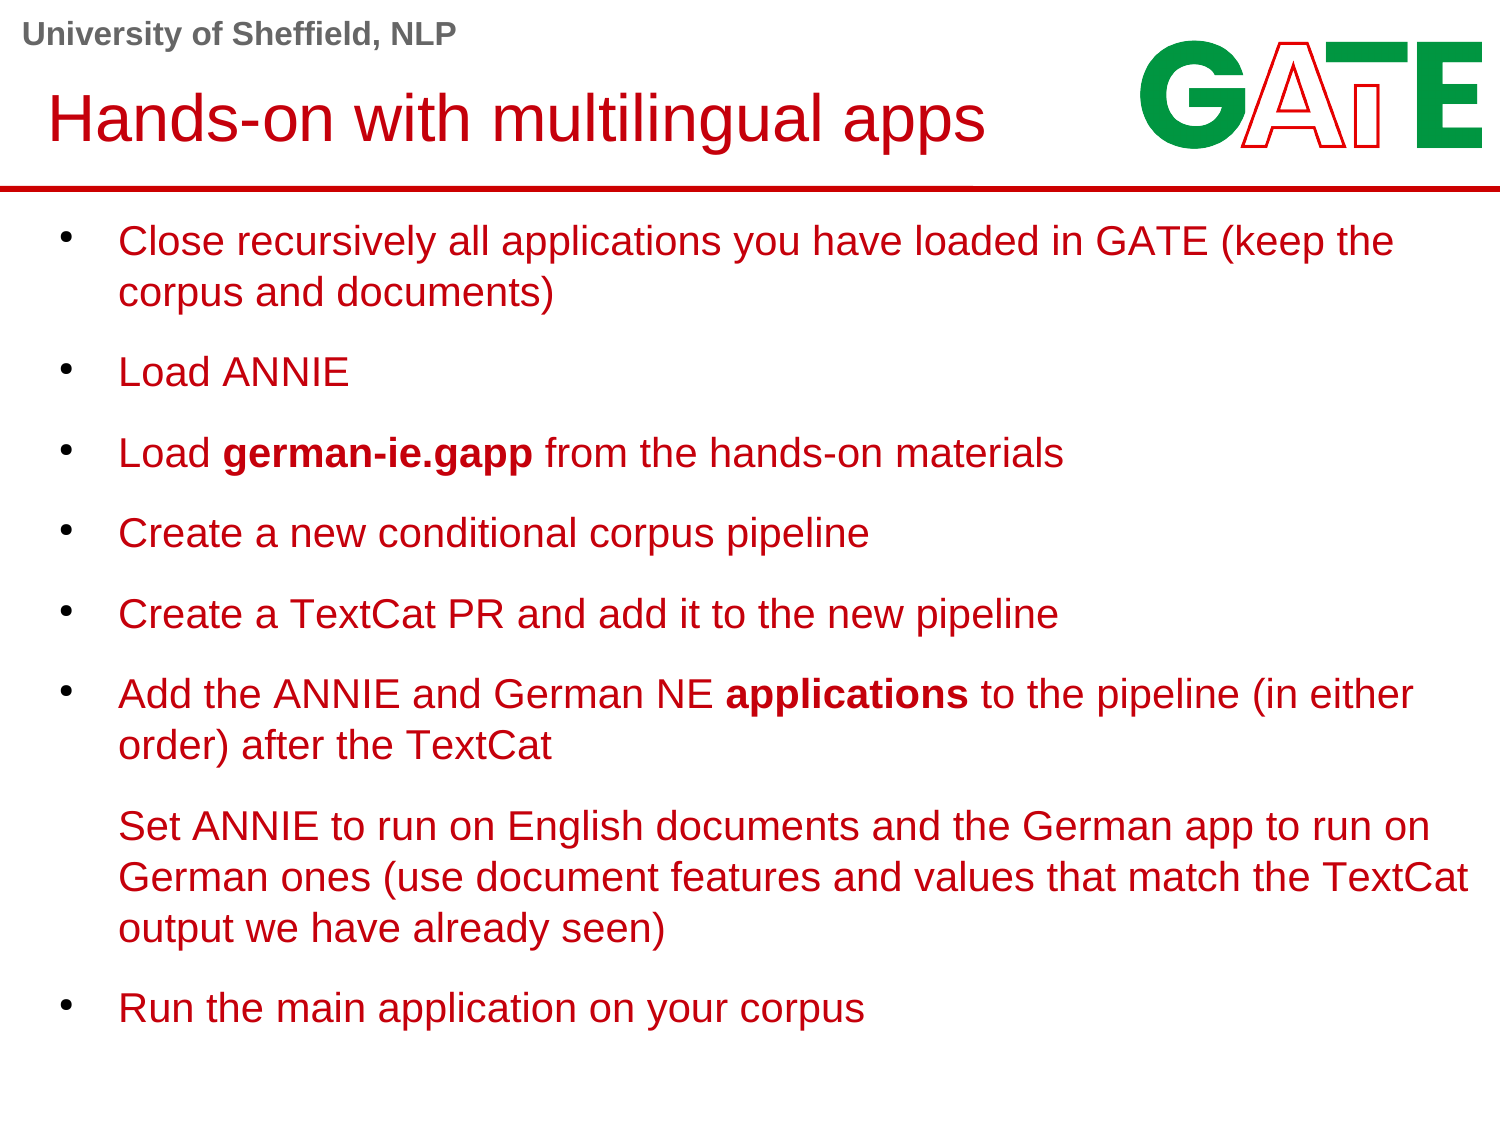

# Hands-on with multilingual apps
Close recursively all applications you have loaded in GATE (keep the corpus and documents)
Load ANNIE
Load german-ie.gapp from the hands-on materials
Create a new conditional corpus pipeline
Create a TextCat PR and add it to the new pipeline
Add the ANNIE and German NE applications to the pipeline (in either order) after the TextCat
Set ANNIE to run on English documents and the German app to run on German ones (use document features and values that match the TextCat output we have already seen)
Run the main application on your corpus